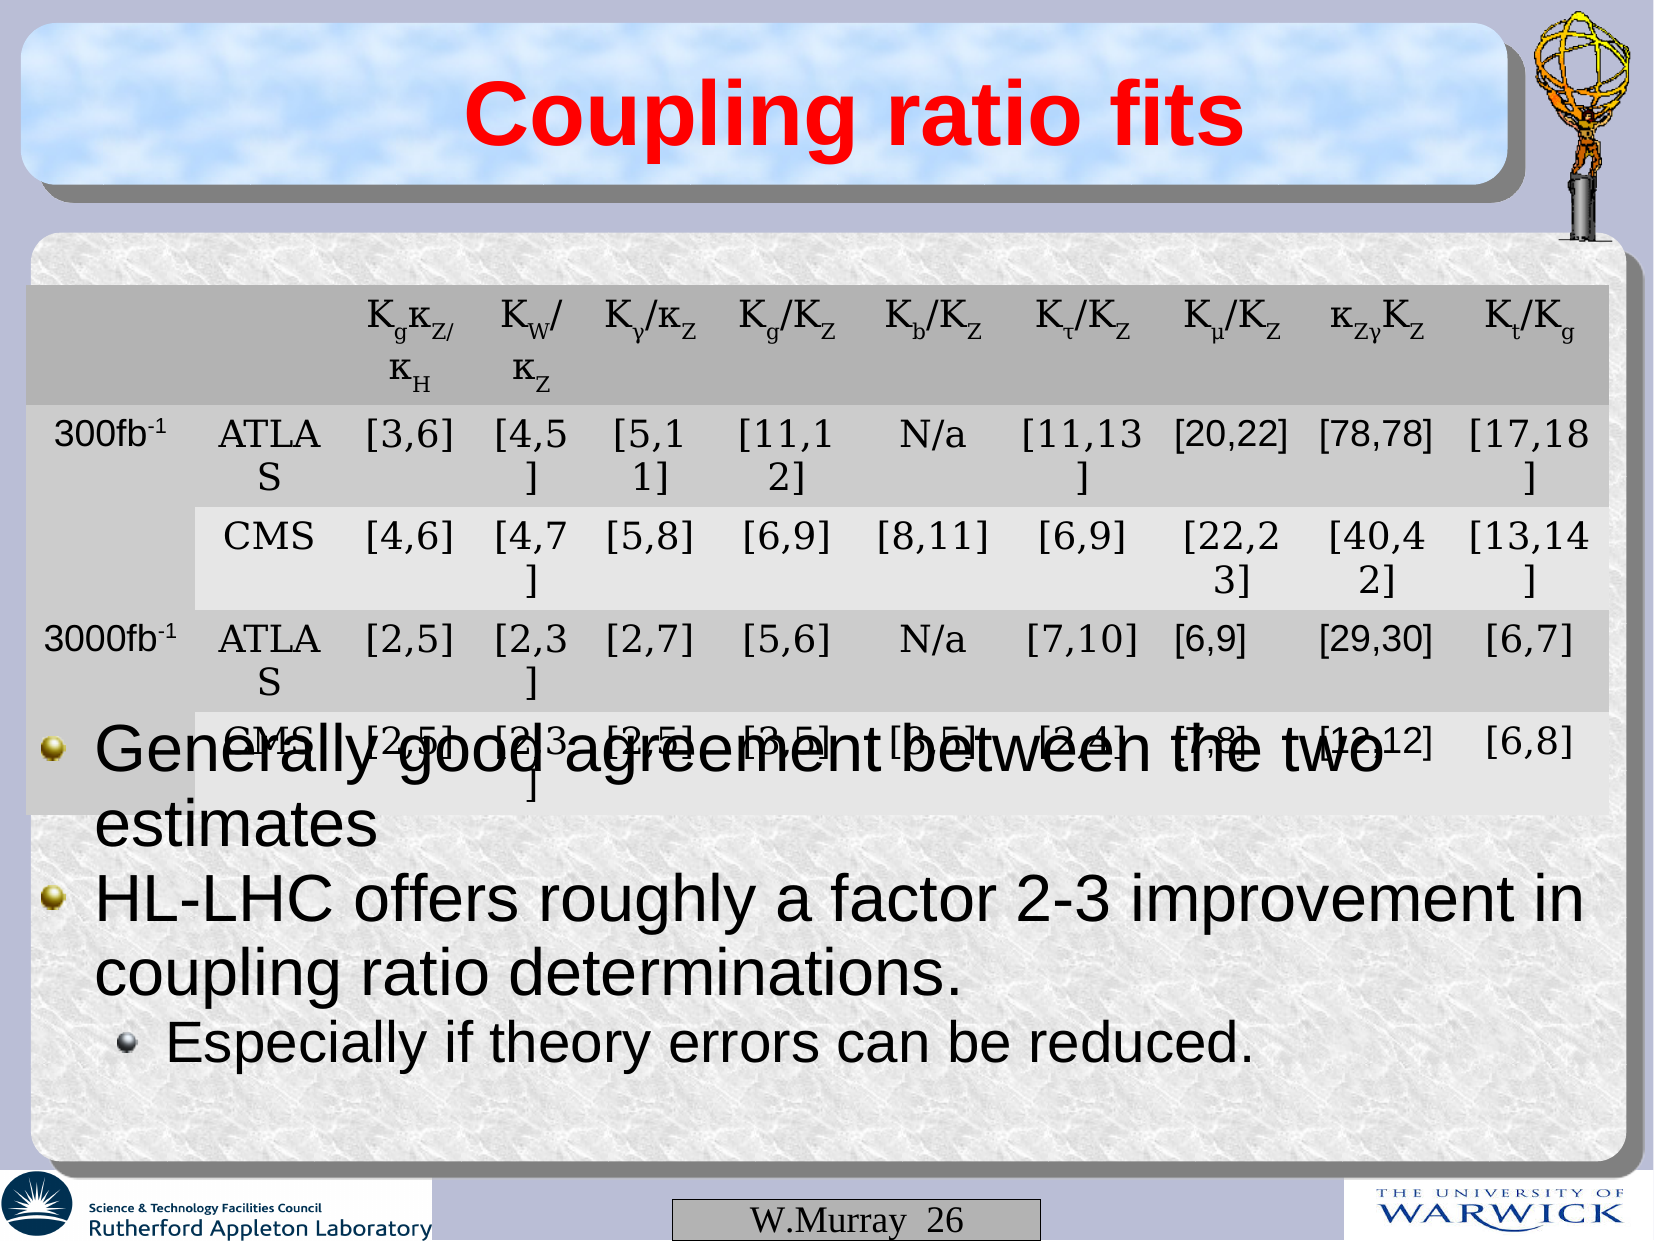

# Coupling ratio fits
| | | ΚgκZ/κH | ΚW/κZ | Κγ/κZ | Κg/ΚZ | Κb/ΚZ | Κτ/ΚZ | Κμ/ΚZ | κZγΚZ | Κt/Κg |
| --- | --- | --- | --- | --- | --- | --- | --- | --- | --- | --- |
| 300fb-1 | ATLAS | [3,6] | [4,5] | [5,11] | [11,12] | N/a | [11,13] | [20,22] | [78,78] | [17,18] |
| | CMS | [4,6] | [4,7] | [5,8] | [6,9] | [8,11] | [6,9] | [22,23] | [40,42] | [13,14] |
| 3000fb-1 | ATLAS | [2,5] | [2,3] | [2,7] | [5,6] | N/a | [7,10] | [6,9] | [29,30] | [6,7] |
| | CMS | [2,5] | [2,3] | [2,5] | [3,5] | [3,5] | [2,4] | [7,8] | [12,12] | [6,8] |
Generally good agreement between the two estimates
HL-LHC offers roughly a factor 2-3 improvement in coupling ratio determinations.
Especially if theory errors can be reduced.